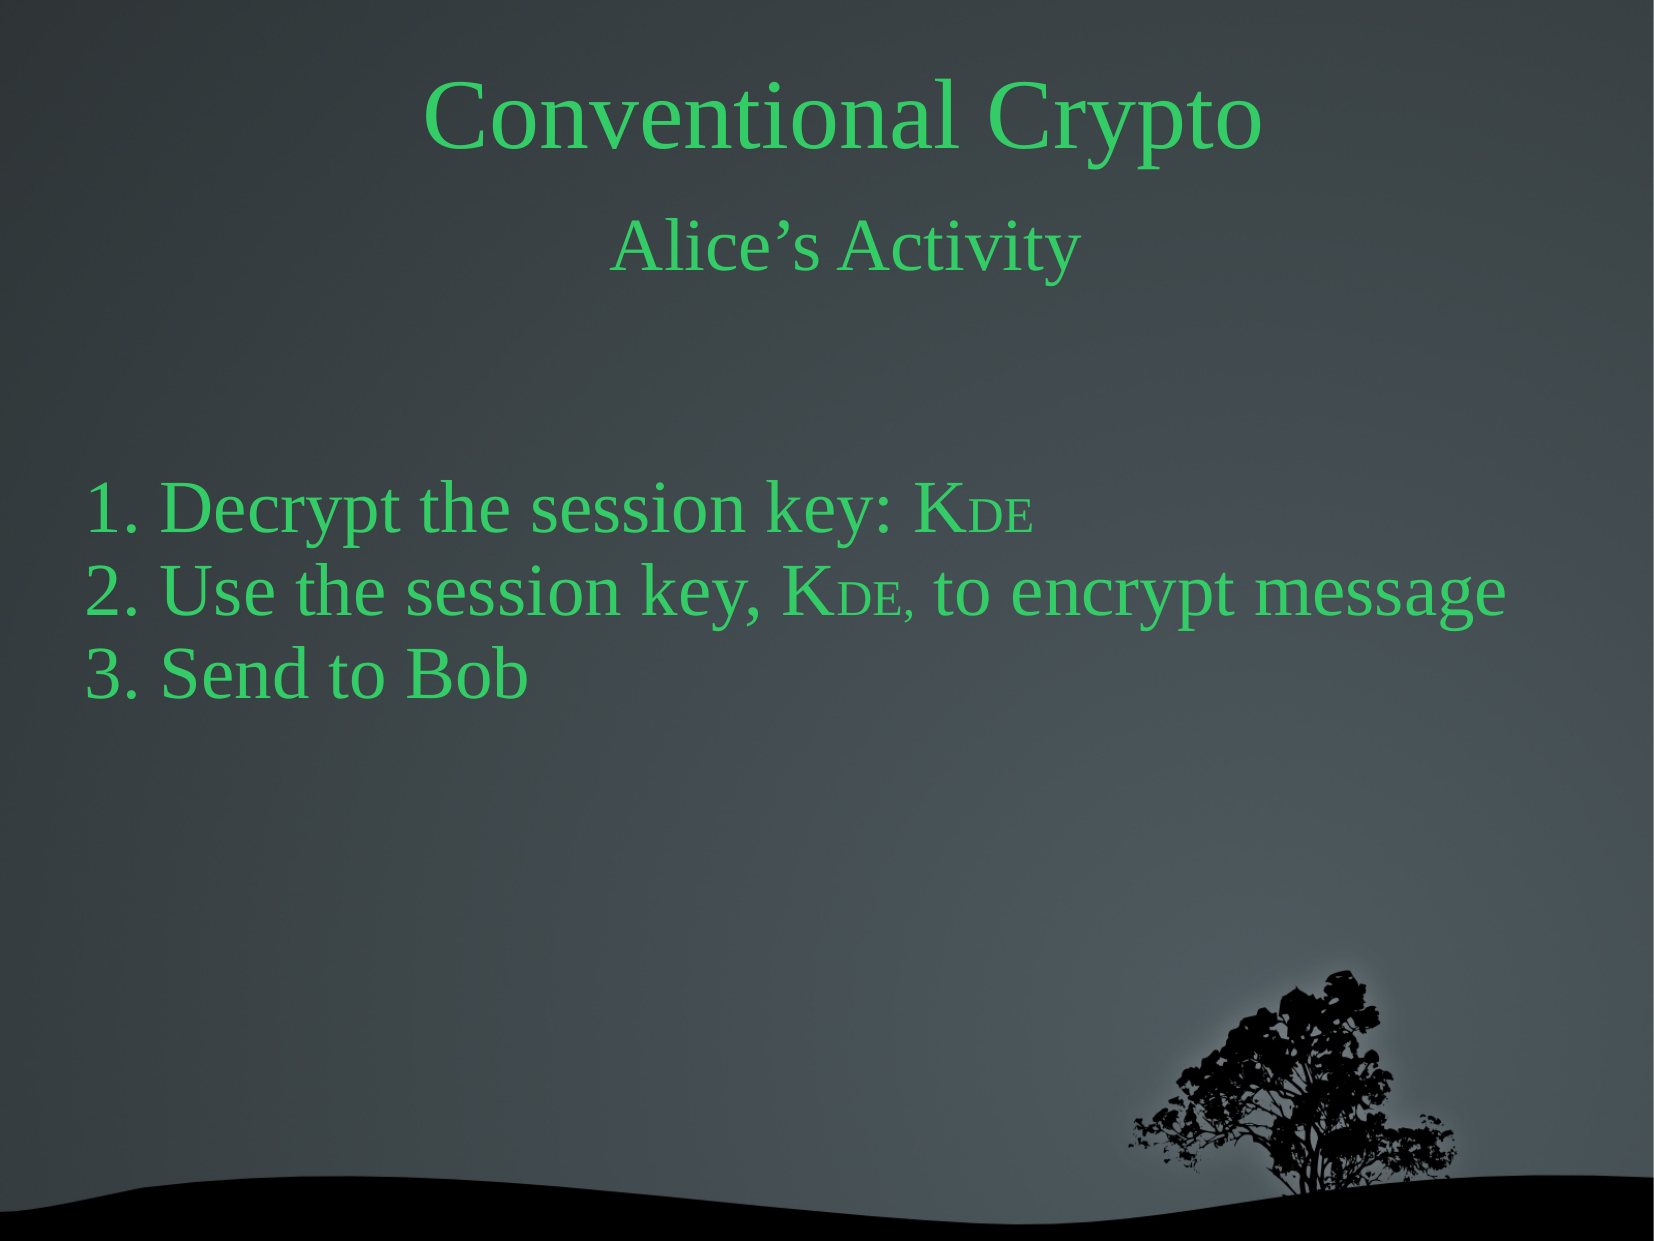

Conventional Crypto
Alice’s Activity
1. Decrypt the session key: KDE
2. Use the session key, KDE, to encrypt message
3. Send to Bob